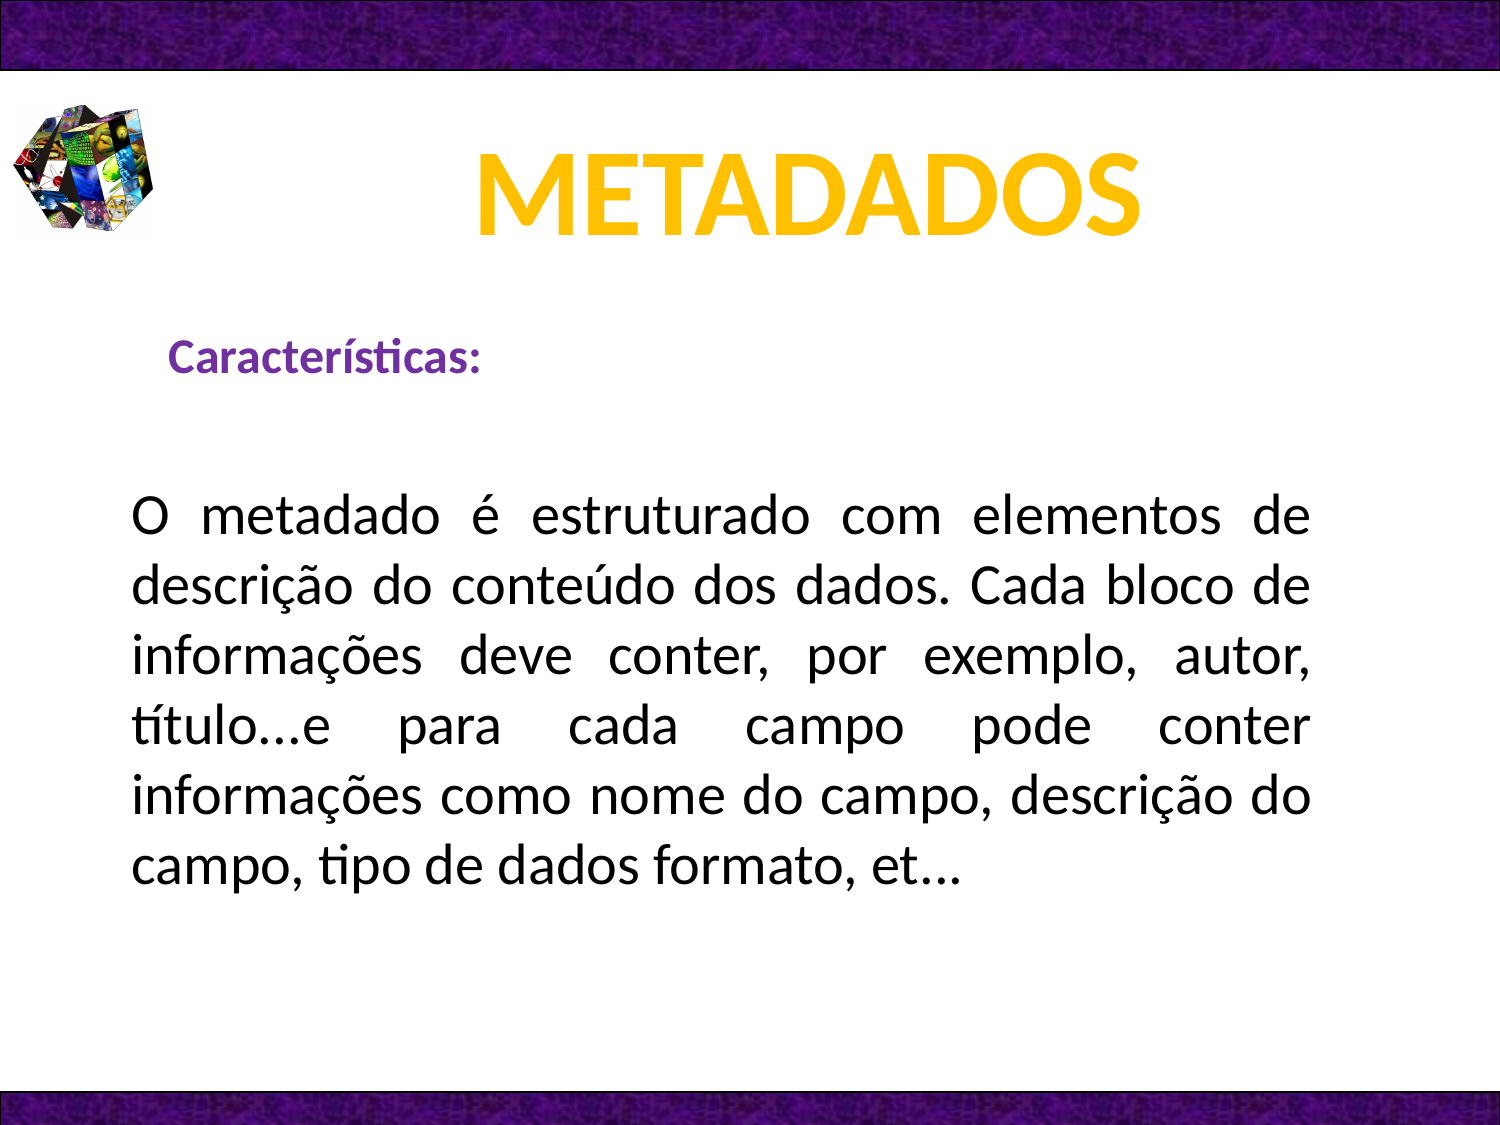

METADADOS
Características:
O metadado é estruturado com elementos de descrição do conteúdo dos dados. Cada bloco de informações deve conter, por exemplo, autor, título...e para cada campo pode conter informações como nome do campo, descrição do campo, tipo de dados formato, et...